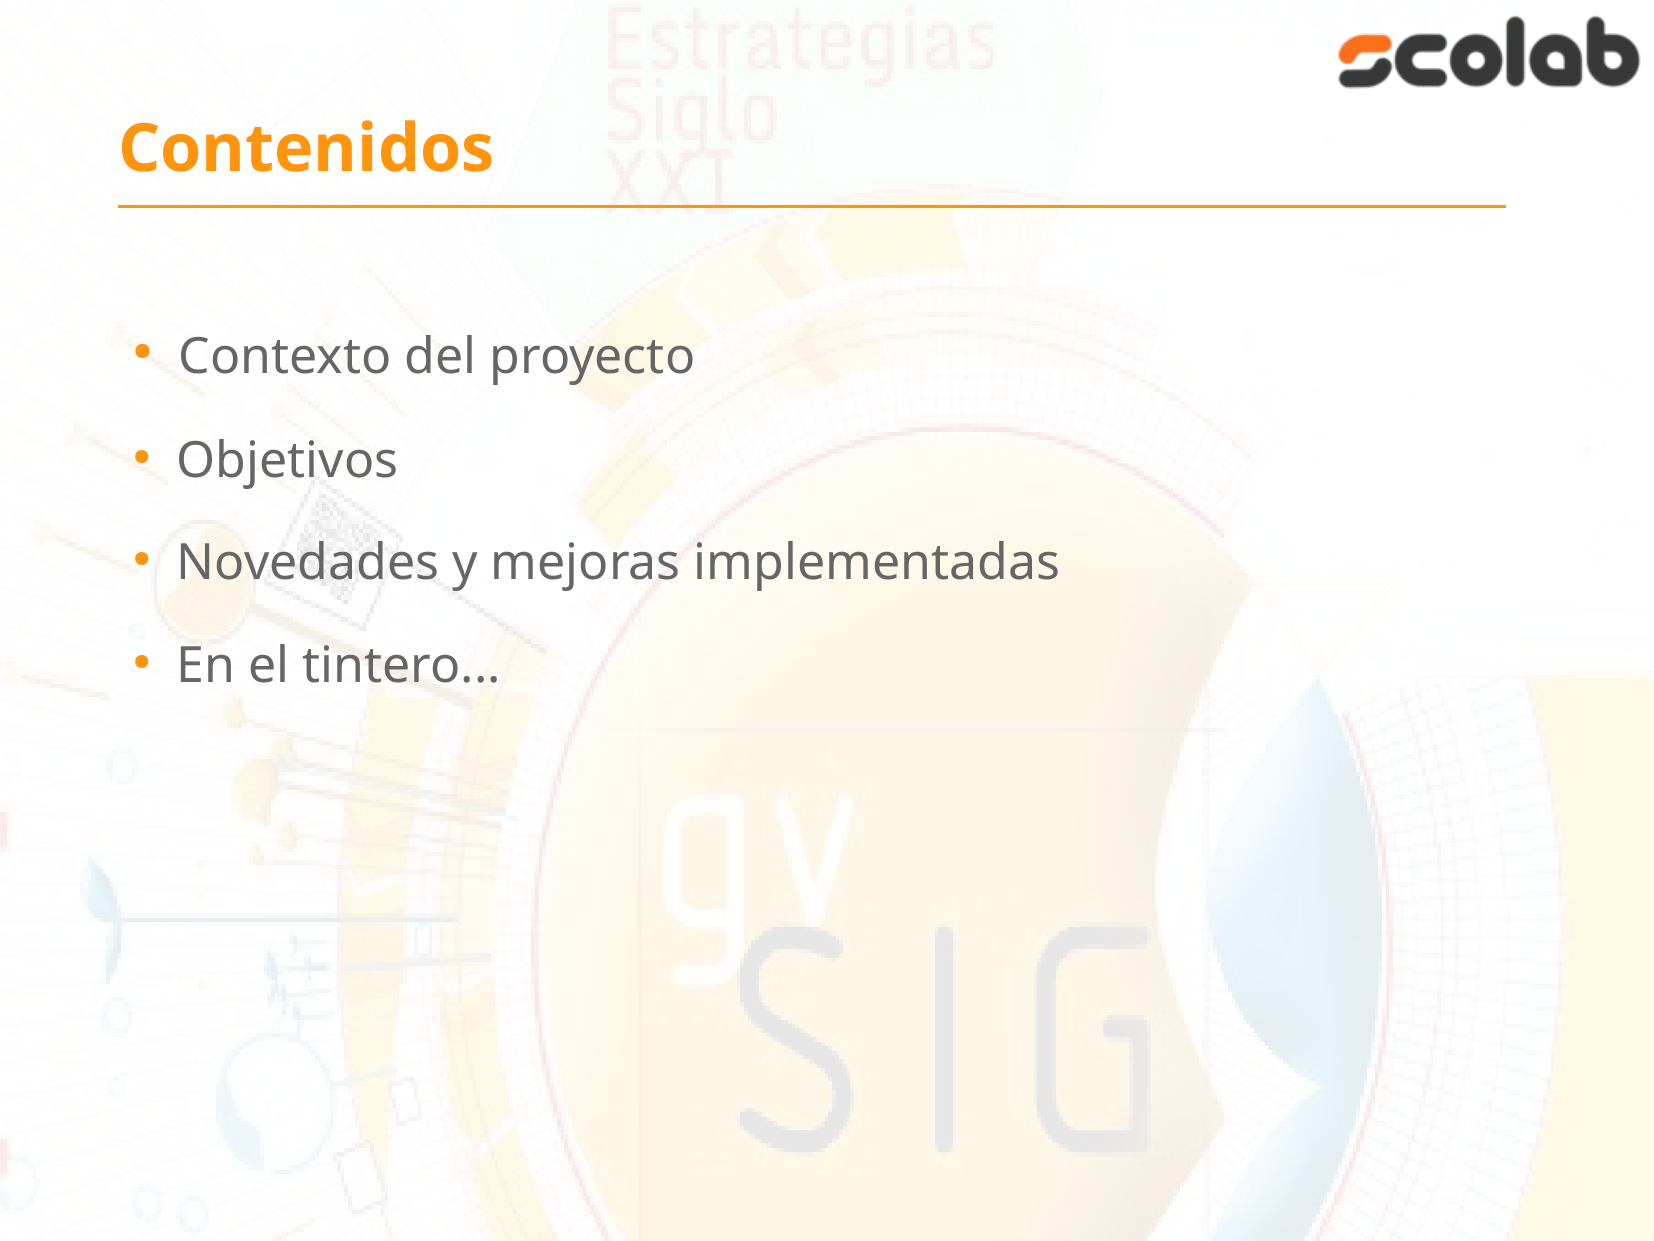

# Contenidos
 Contexto del proyecto
 Objetivos
 Novedades y mejoras implementadas
 En el tintero...